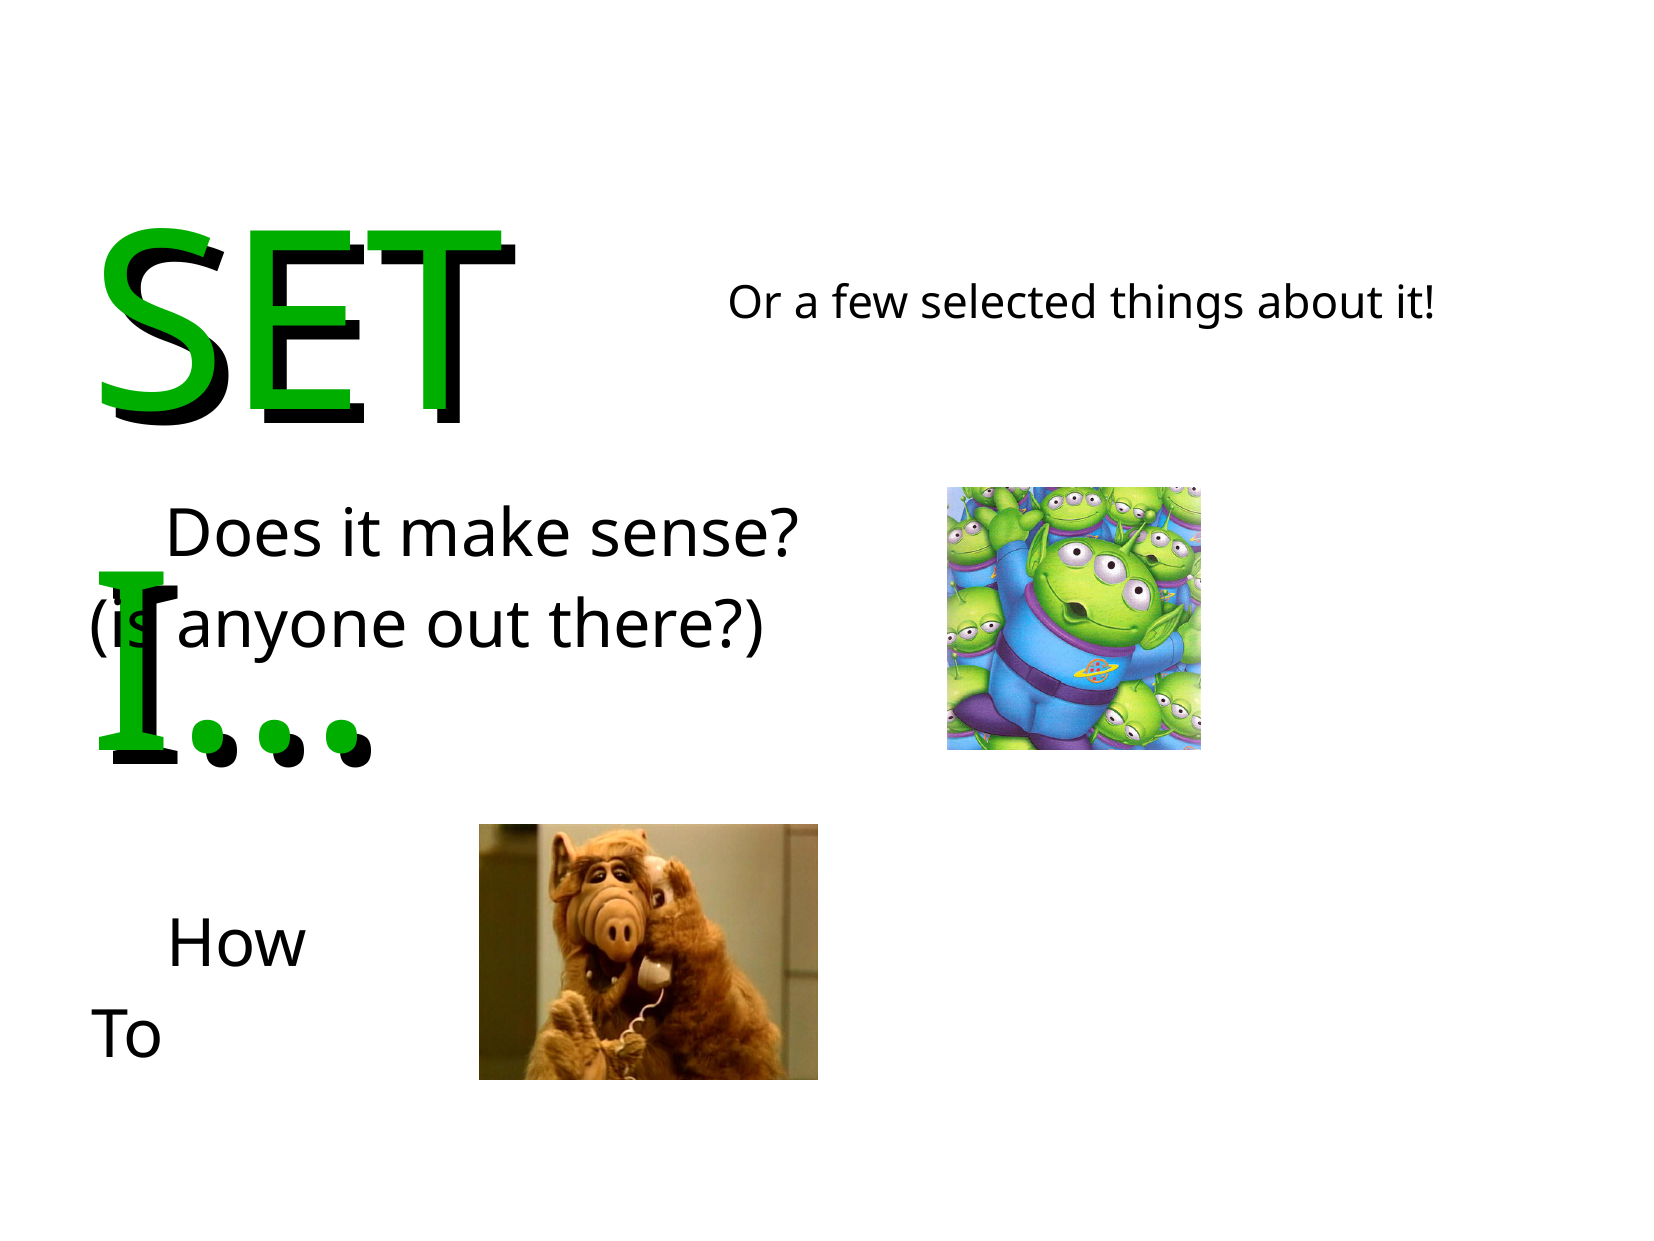

SETI...
Or a few selected things about it!
	Does it make sense?
(is anyone out there?)
	How To